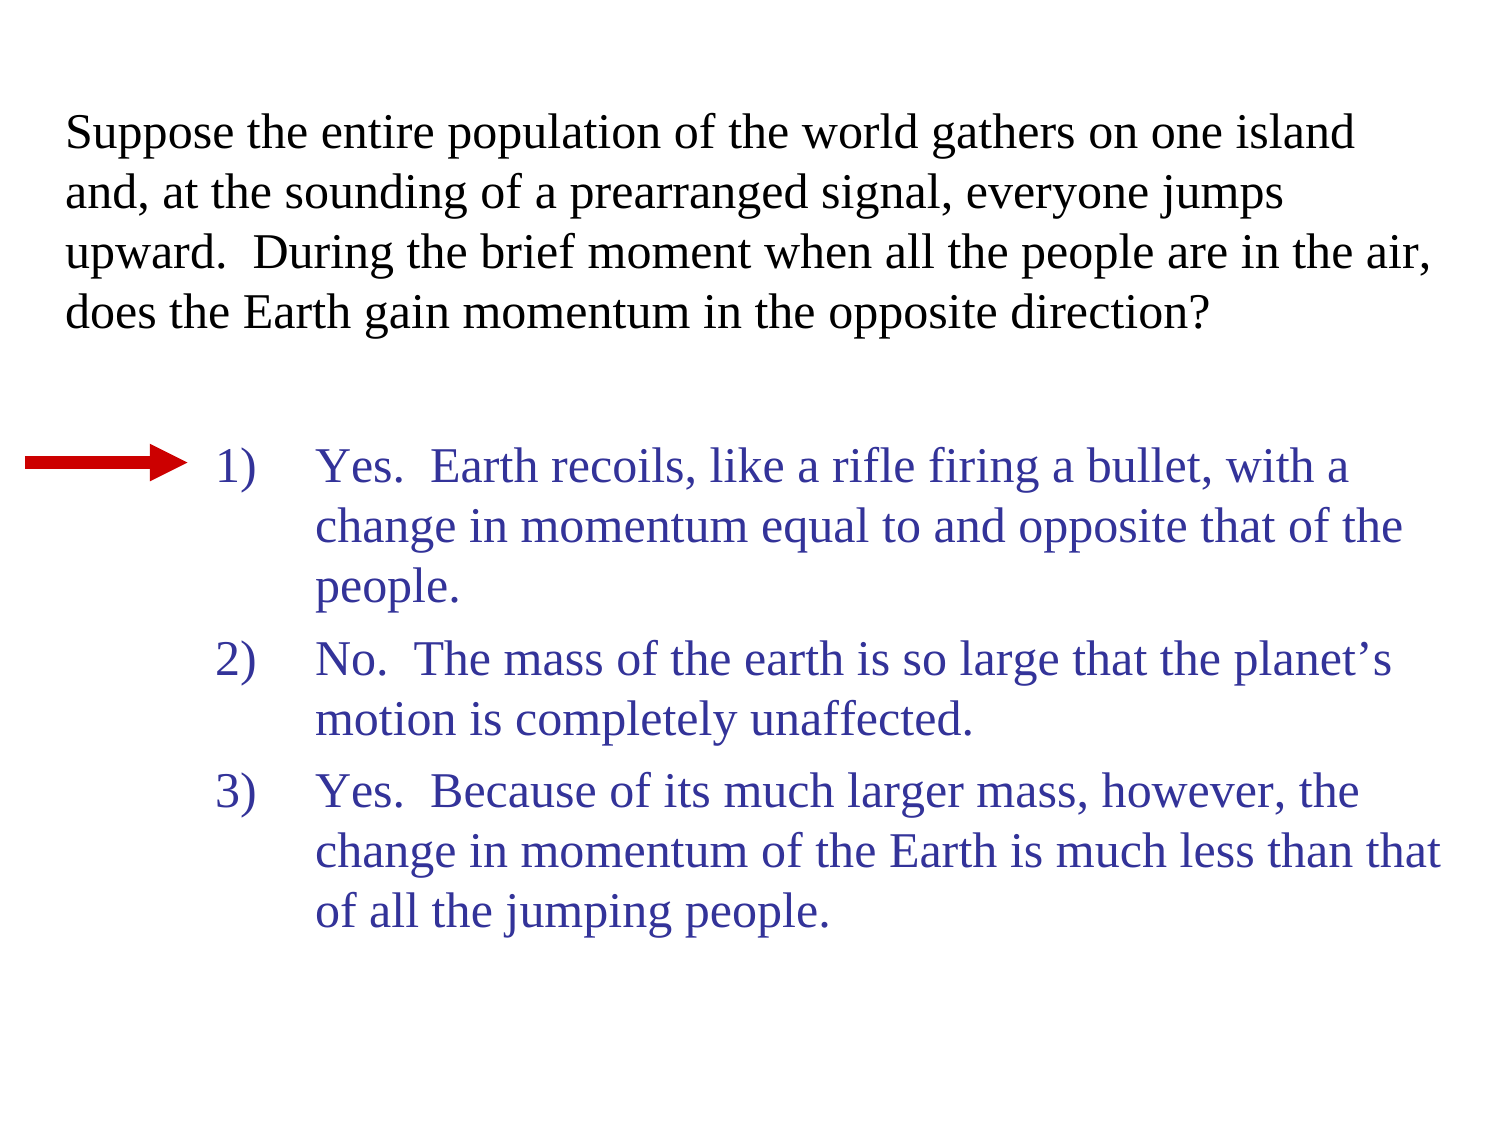

# Suppose the entire population of the world gathers on one island and, at the sounding of a prearranged signal, everyone jumps upward. During the brief moment when all the people are in the air, does the Earth gain momentum in the opposite direction?
Yes. Earth recoils, like a rifle firing a bullet, with a change in momentum equal to and opposite that of the people.
No. The mass of the earth is so large that the planet’s motion is completely unaffected.
Yes. Because of its much larger mass, however, the change in momentum of the Earth is much less than that of all the jumping people.